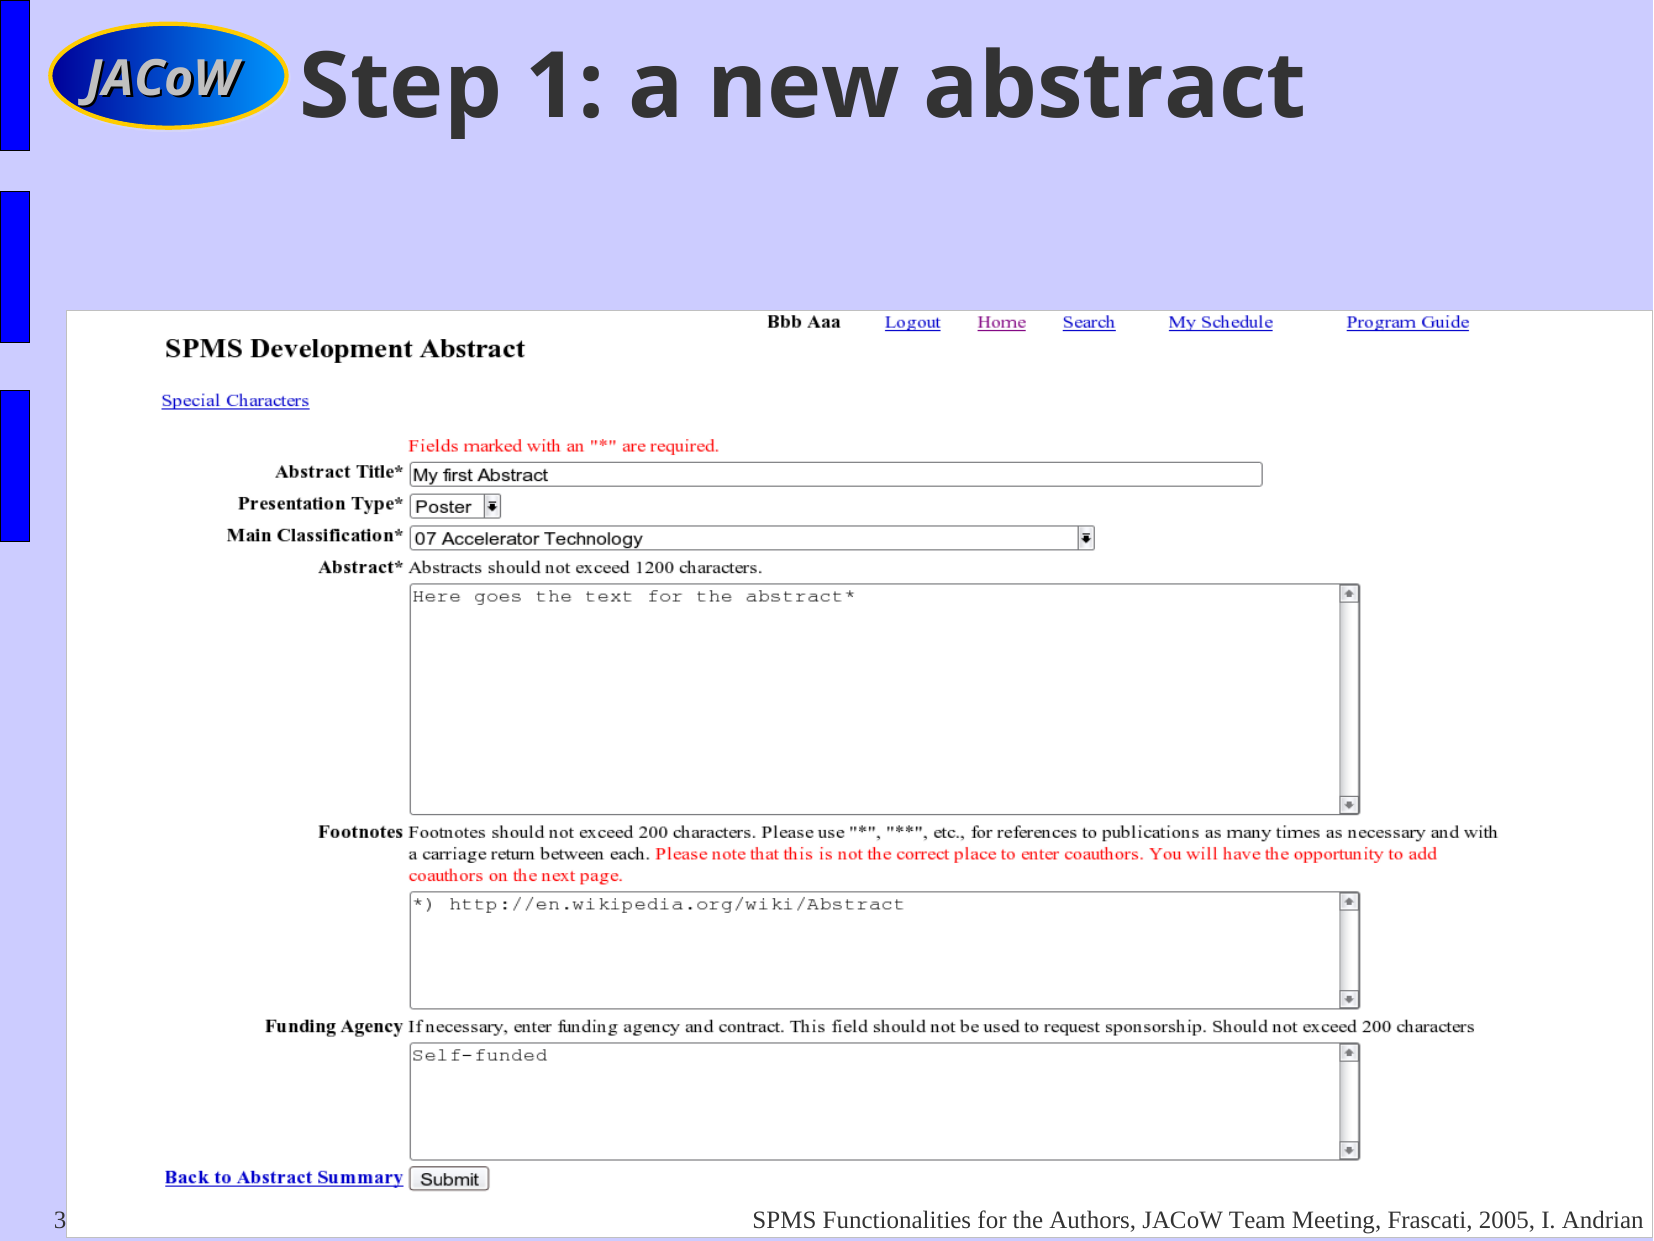

# Step 1: a new abstract
3
SPMS Functionalities for the Authors, JACoW Team Meeting, Frascati, 2005, I. Andrian